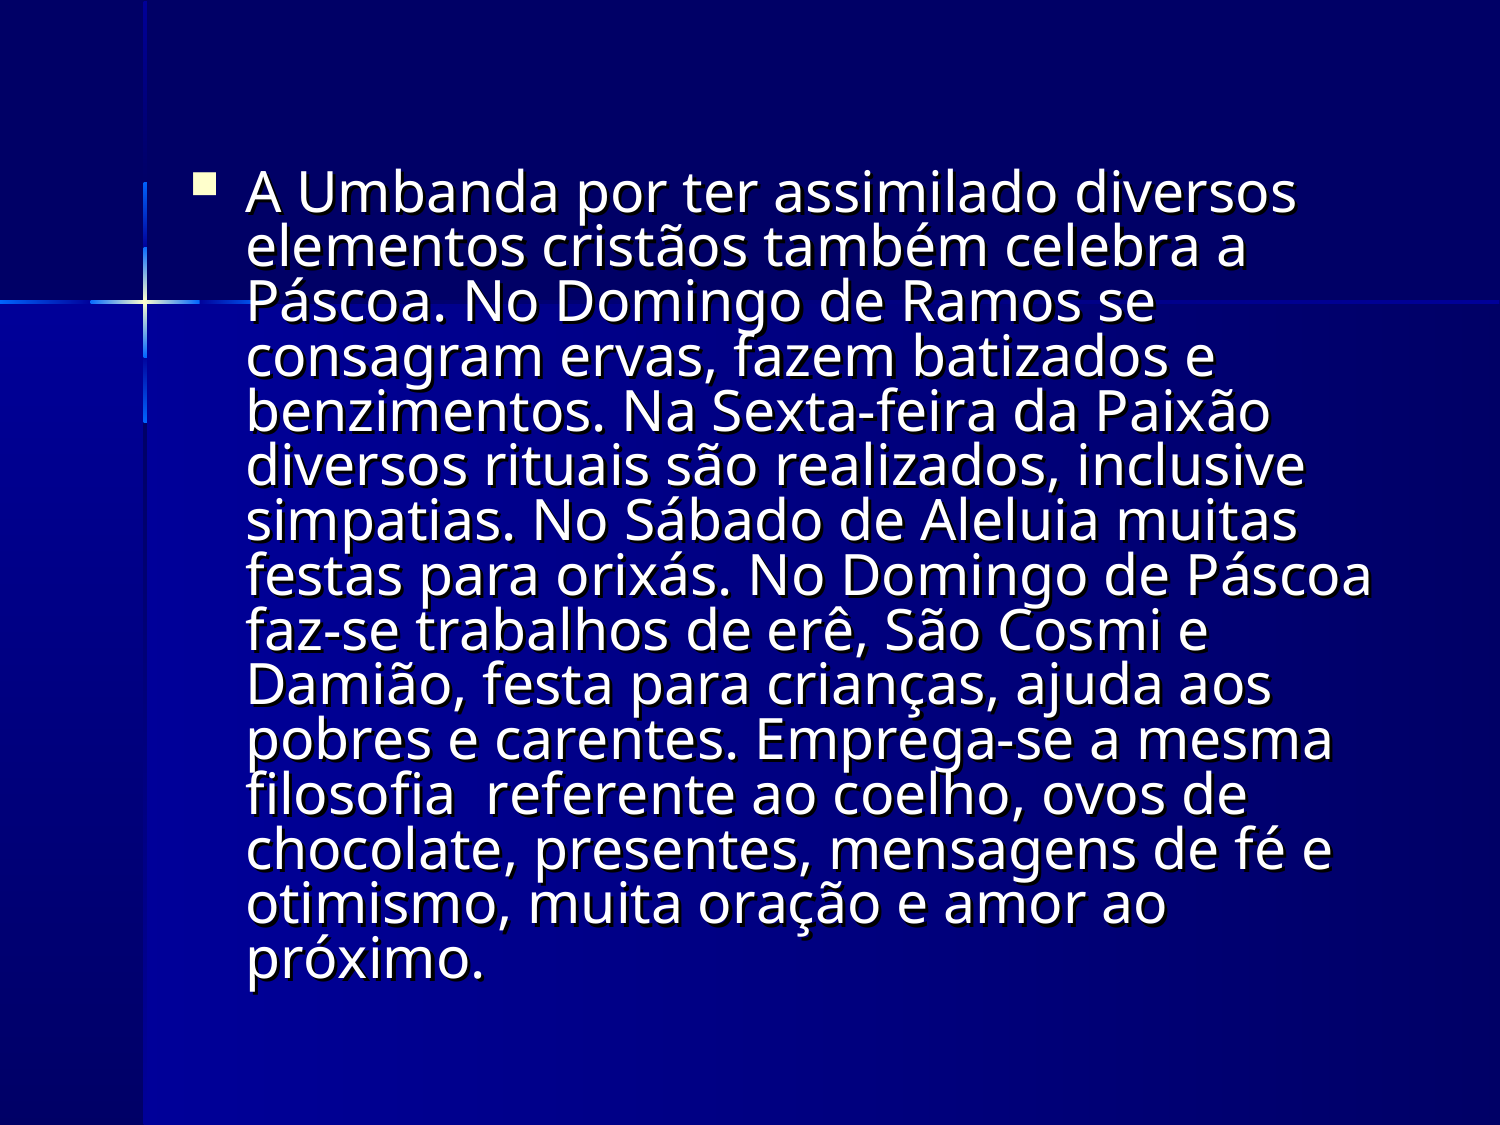

# A Umbanda por ter assimilado diversos elementos cristãos também celebra a Páscoa. No Domingo de Ramos se consagram ervas, fazem batizados e benzimentos. Na Sexta-feira da Paixão diversos rituais são realizados, inclusive simpatias. No Sábado de Aleluia muitas festas para orixás. No Domingo de Páscoa faz-se trabalhos de erê, São Cosmi e Damião, festa para crianças, ajuda aos pobres e carentes. Emprega-se a mesma filosofia referente ao coelho, ovos de chocolate, presentes, mensagens de fé e otimismo, muita oração e amor ao próximo.